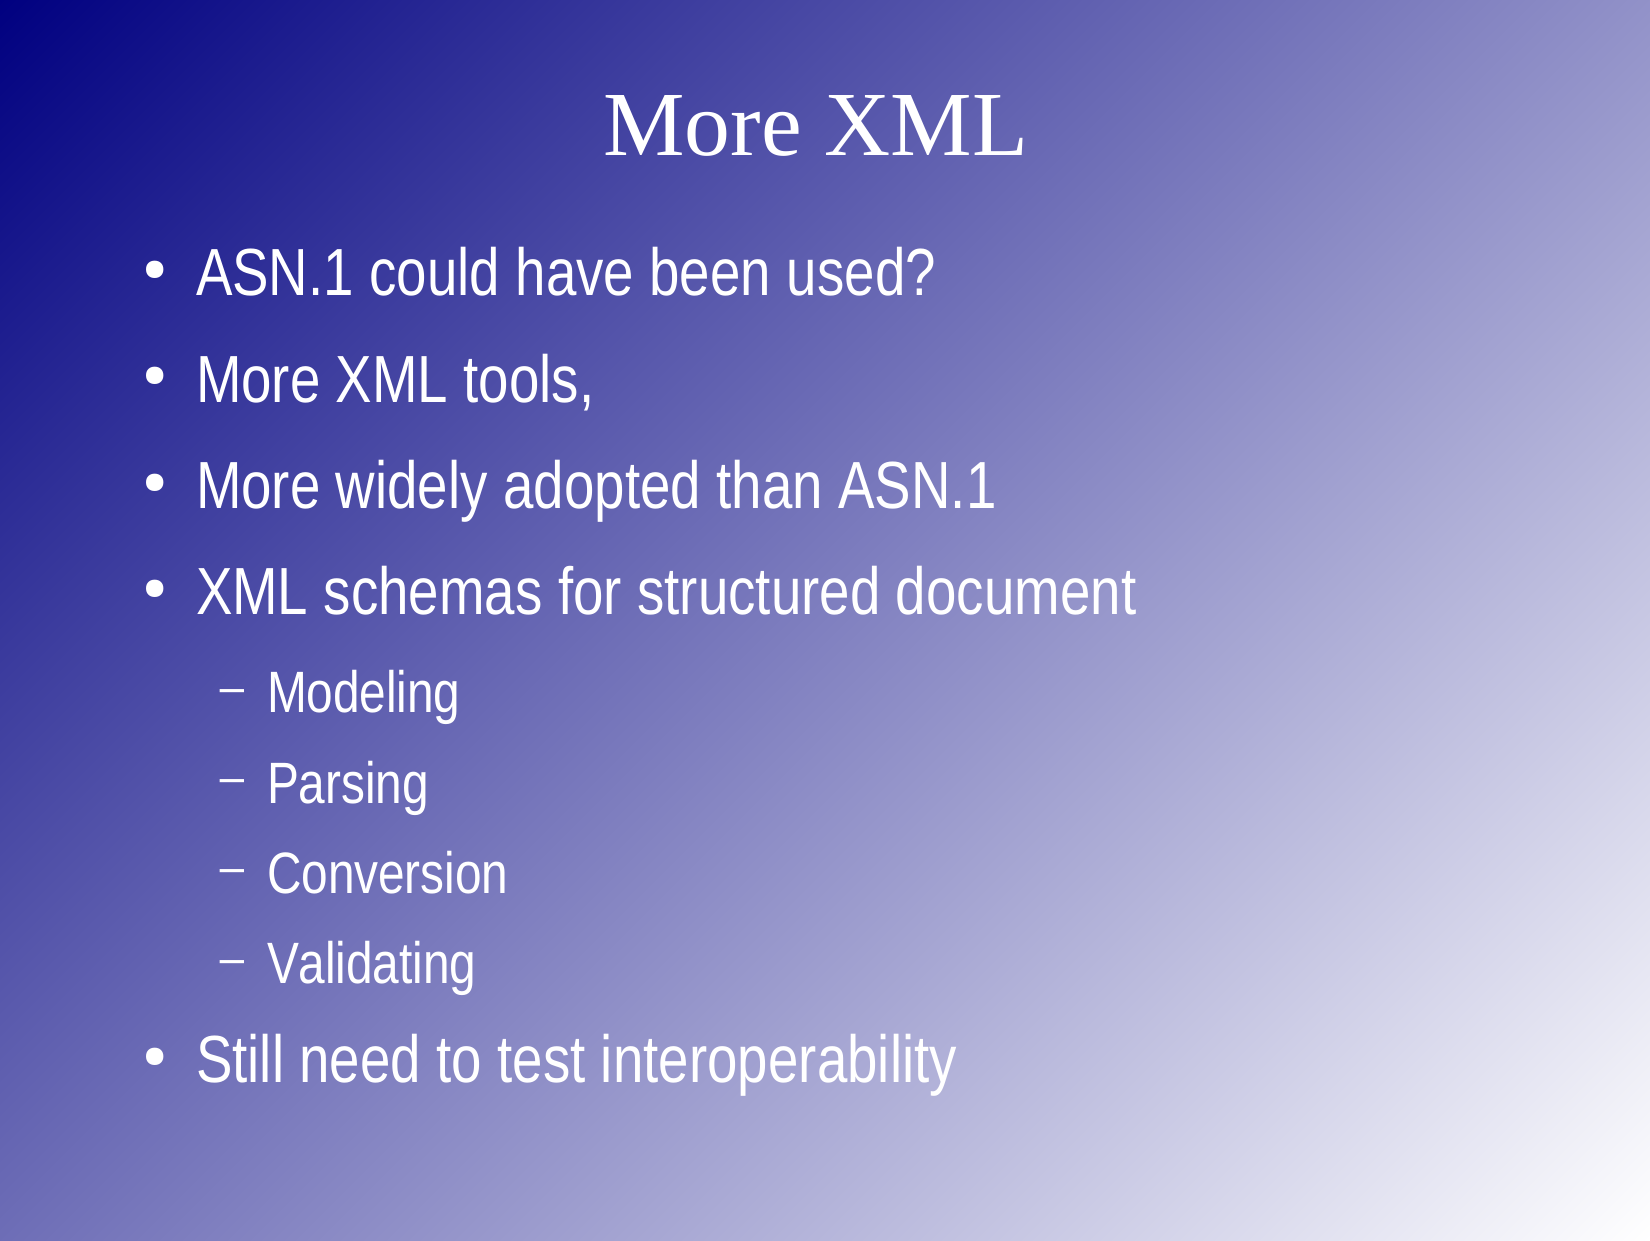

# More XML
ASN.1 could have been used?
More XML tools,
More widely adopted than ASN.1
XML schemas for structured document
Modeling
Parsing
Conversion
Validating
Still need to test interoperability